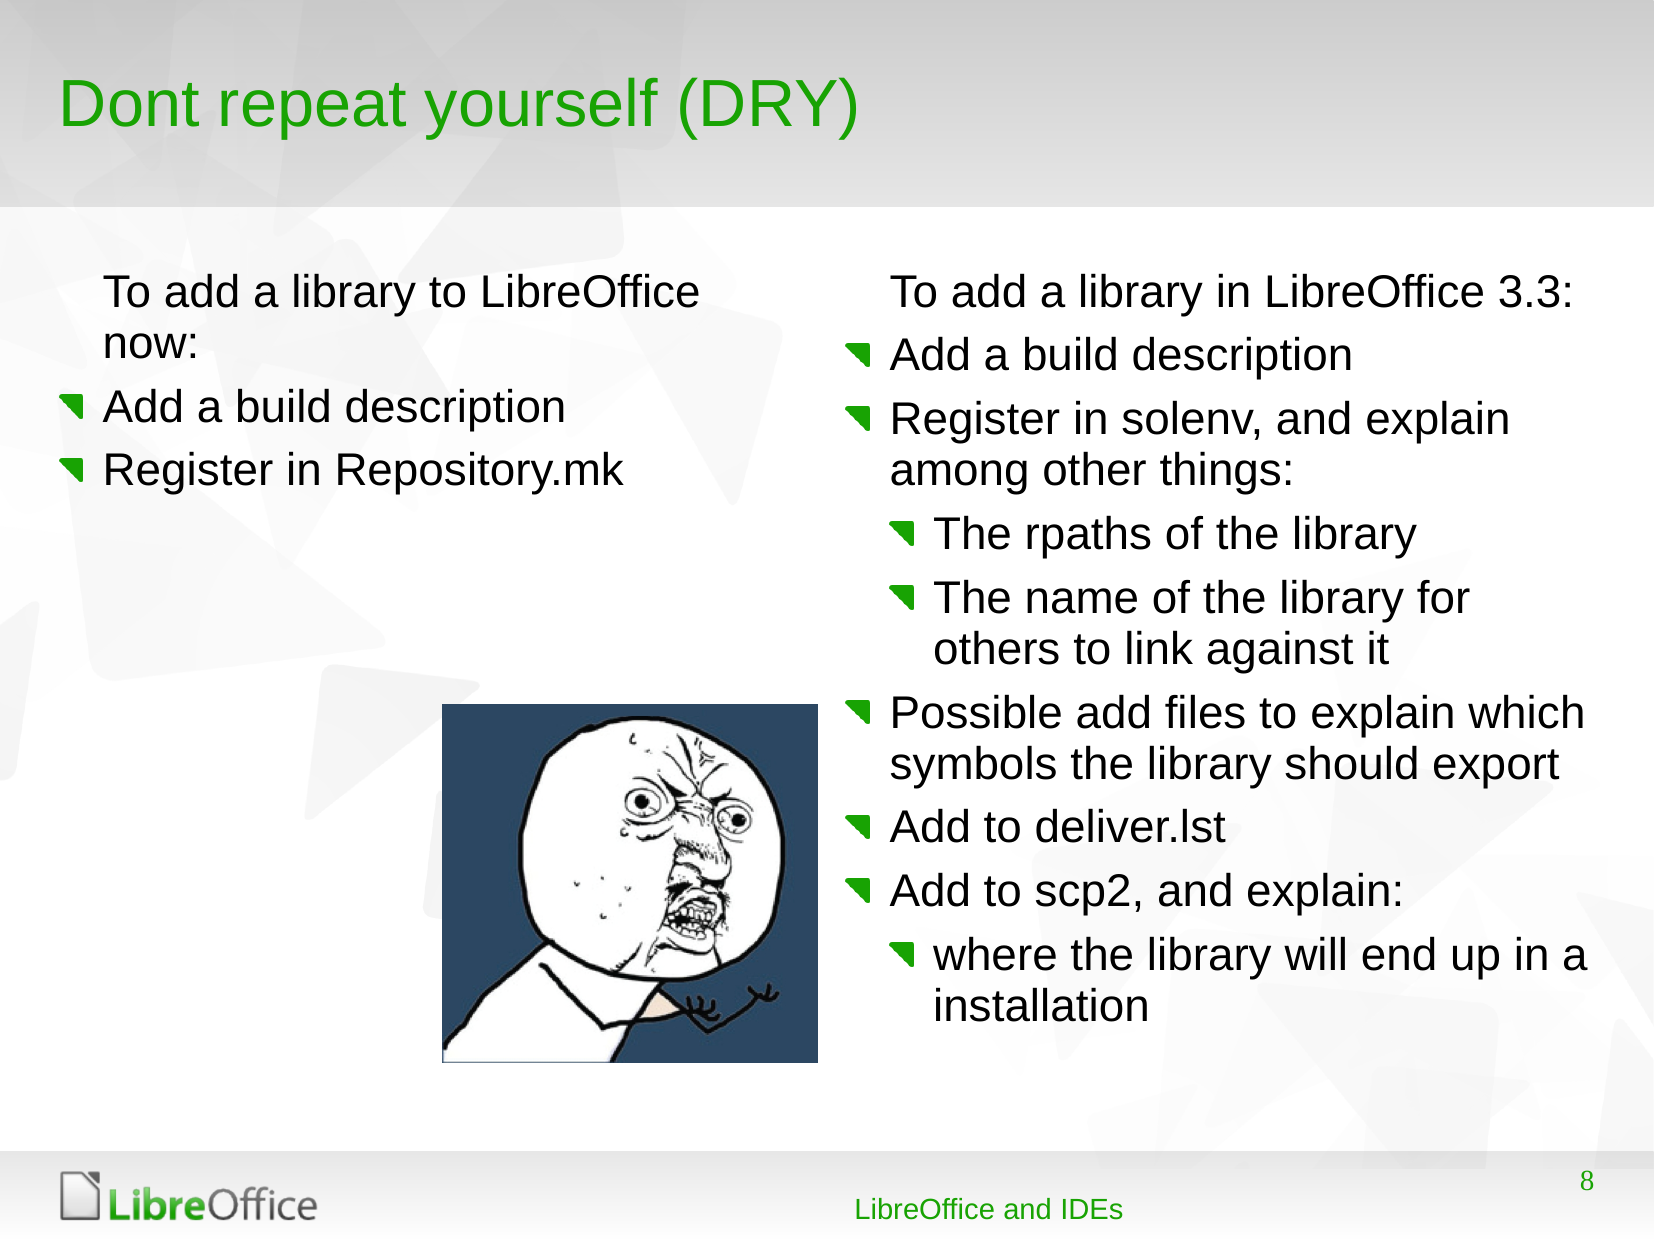

# Dont repeat yourself (DRY)
To add a library to LibreOffice now:
Add a build description
Register in Repository.mk
To add a library in LibreOffice 3.3:
Add a build description
Register in solenv, and explain among other things:
The rpaths of the library
The name of the library for others to link against it
Possible add files to explain which symbols the library should export
Add to deliver.lst
Add to scp2, and explain:
where the library will end up in a installation
8
liberating productivity